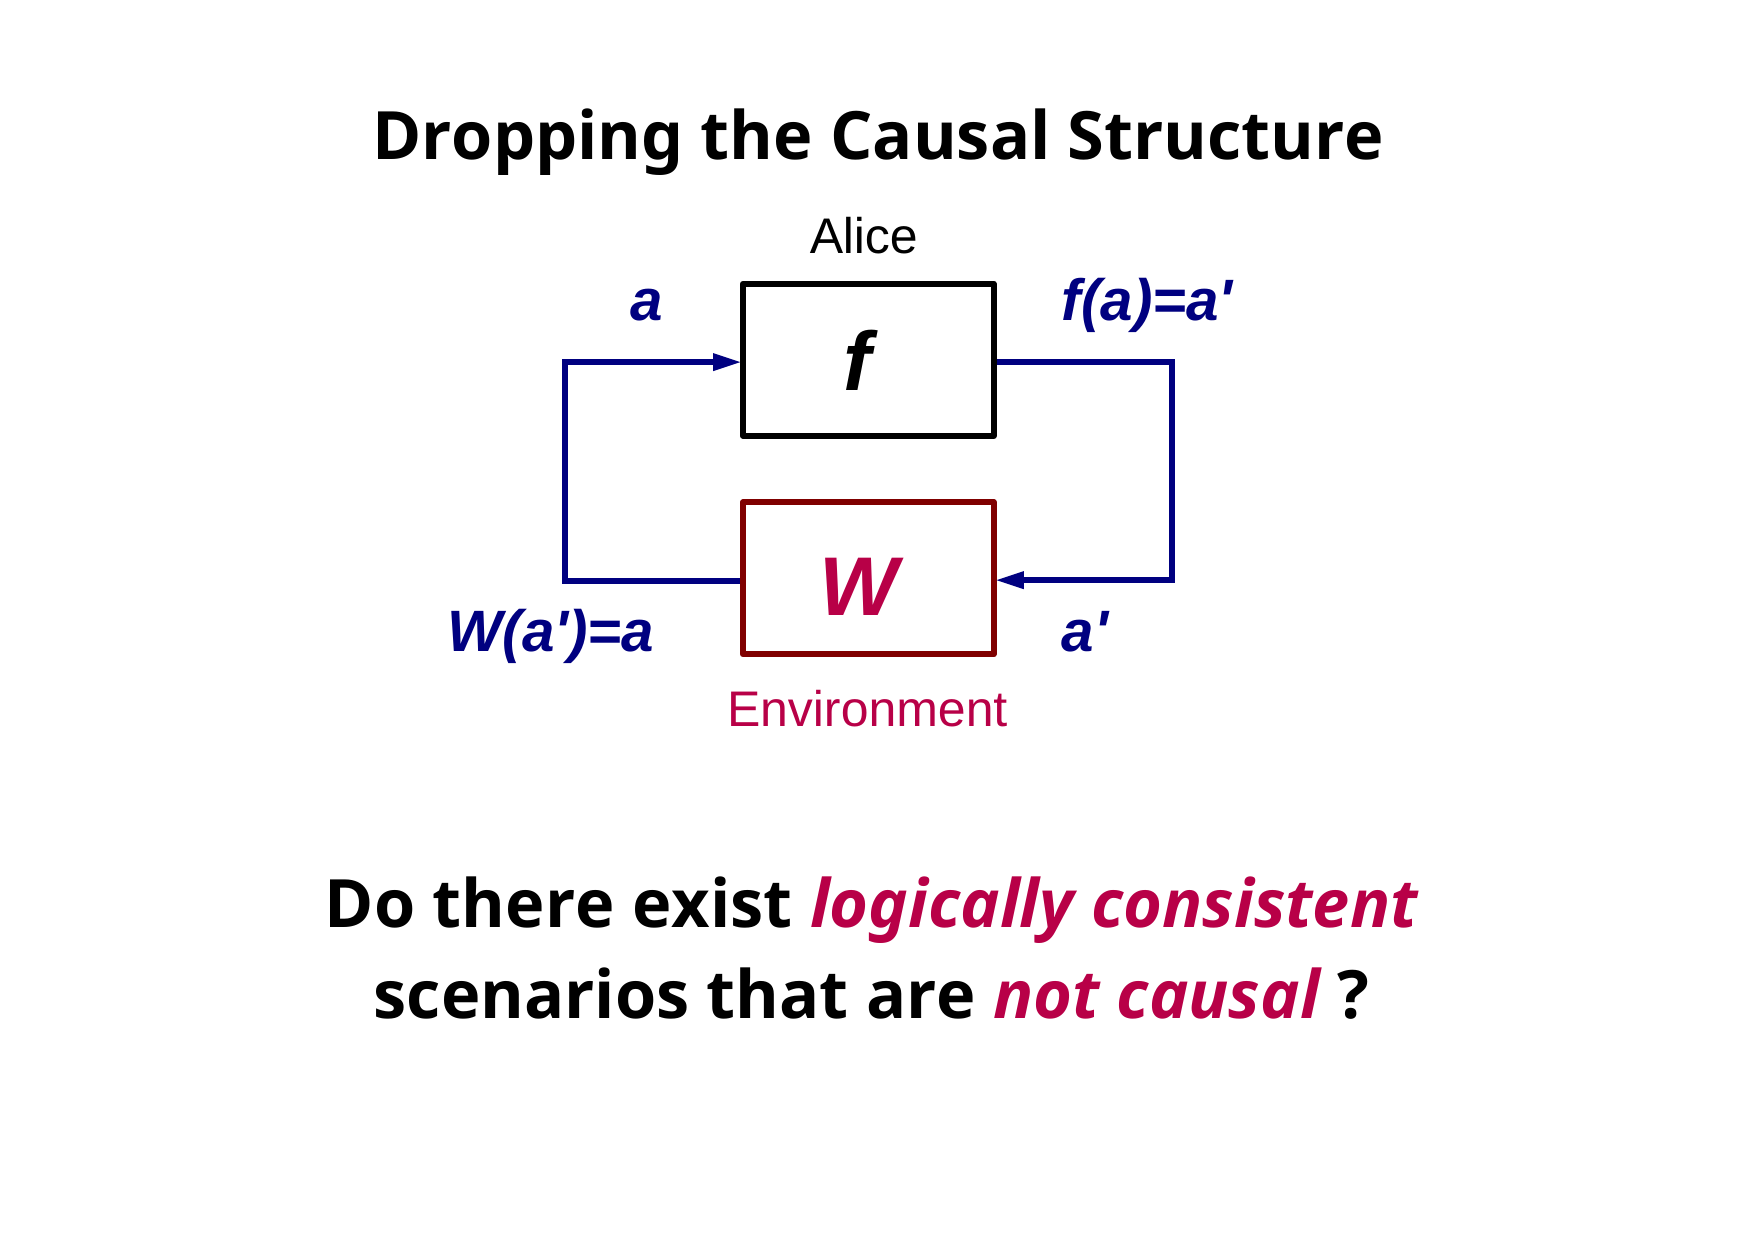

Dropping the Causal Structure
Alice
a
f(a)=a'
f
W
W(a')=a
a'
Environment
Do there exist logically consistent
scenarios that are not causal ?